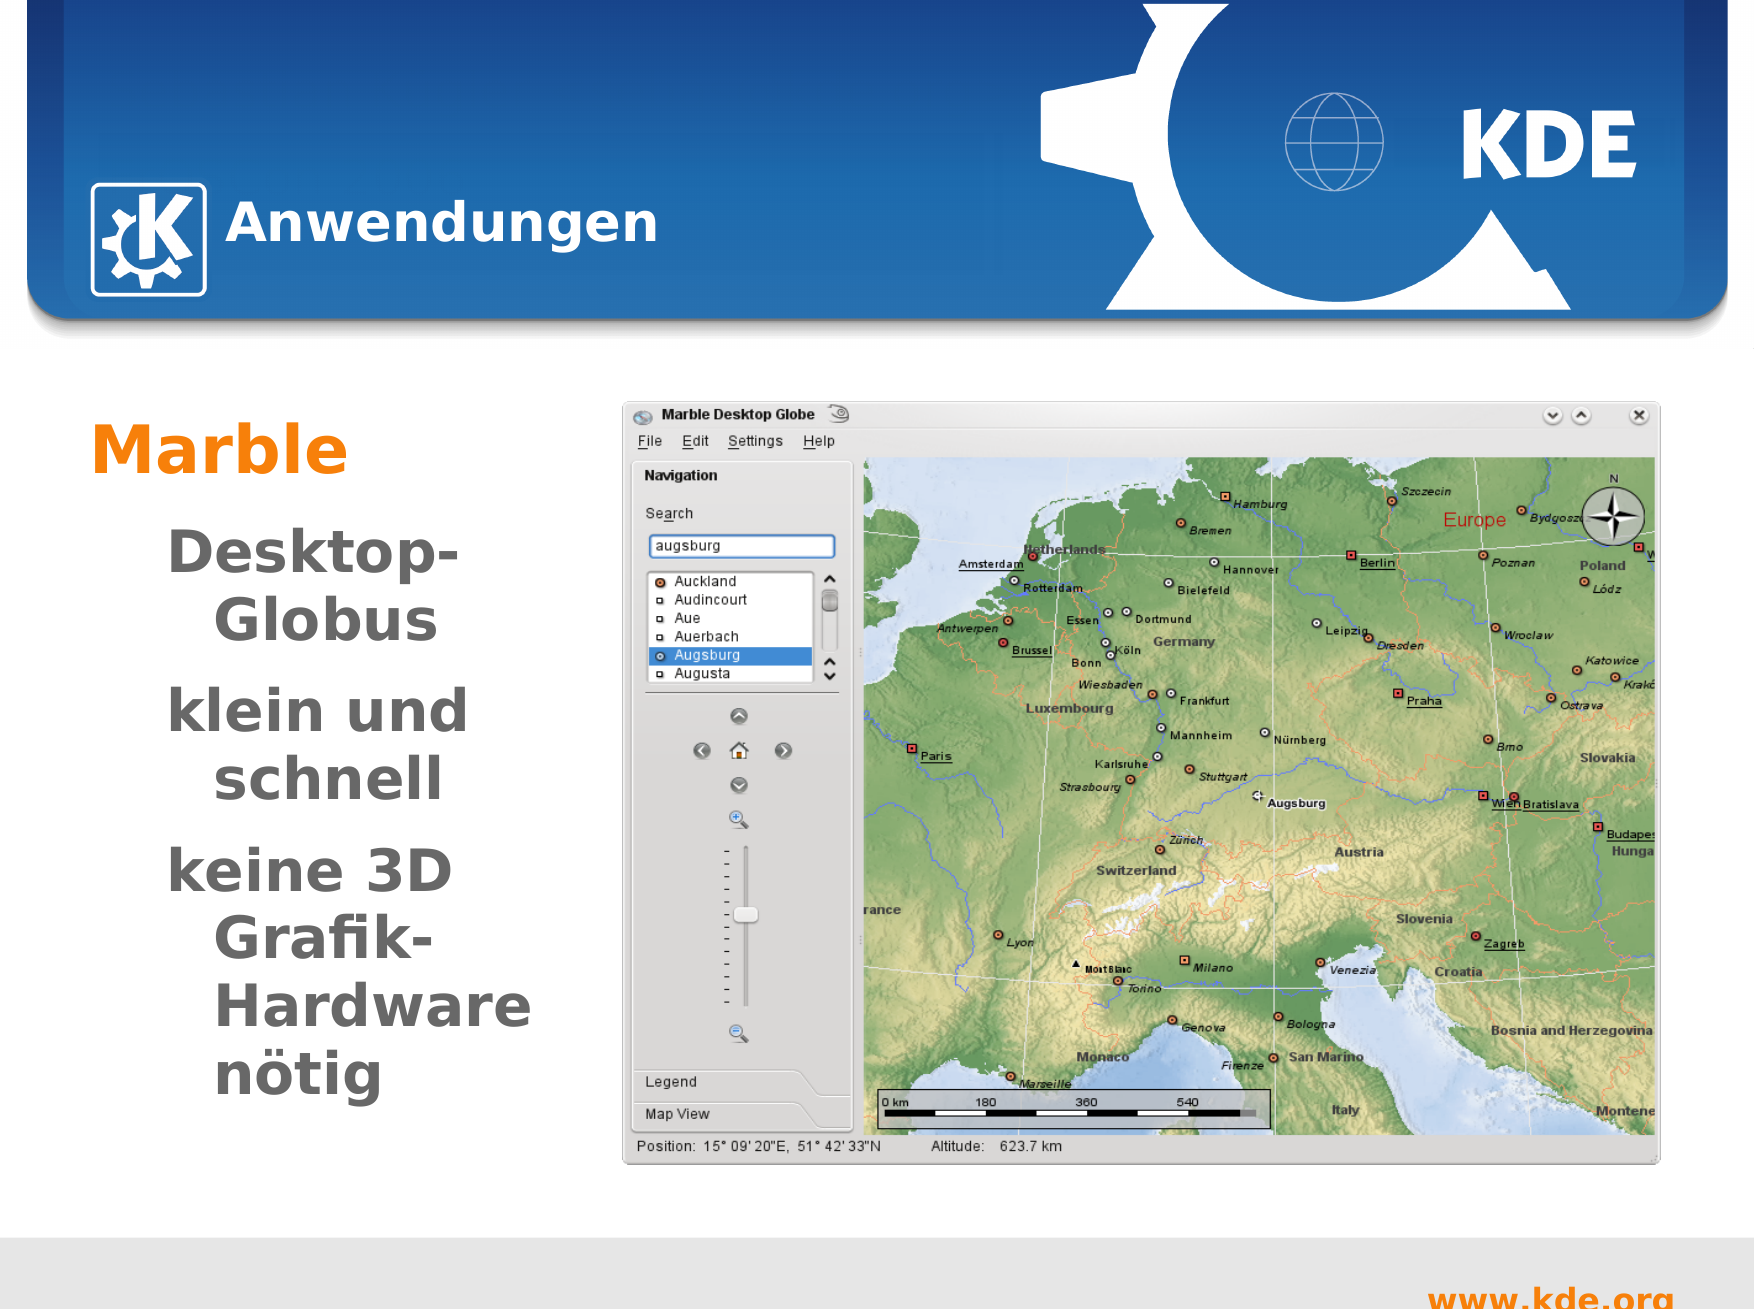

# Anwendungen
Marble
Desktop- Globus
klein und schnell
keine 3D Grafik-Hardware nötig